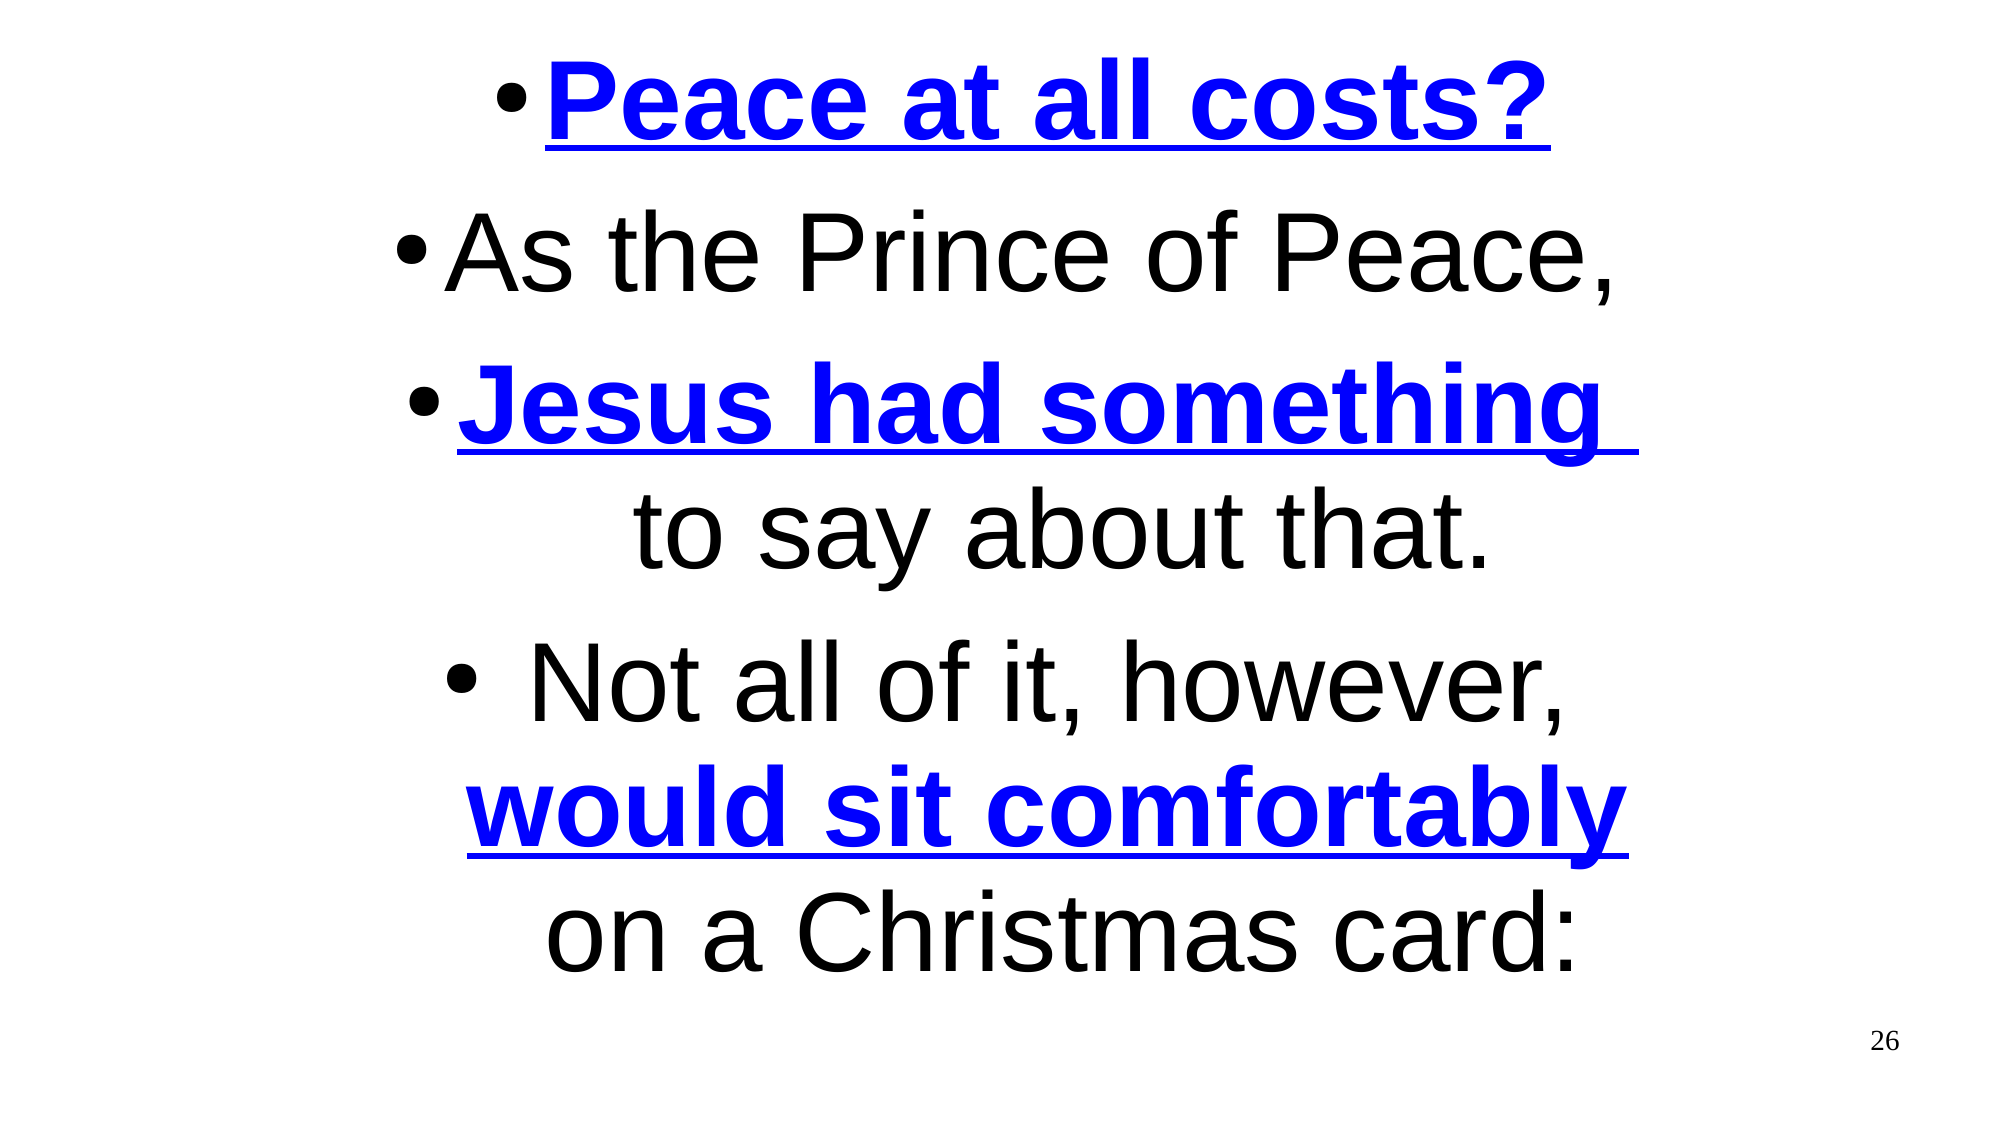

# Peace at all costs?
As the Prince of Peace,
Jesus had something
 to say about that.
 Not all of it, however,
would sit comfortably
 on a Christmas card:
26